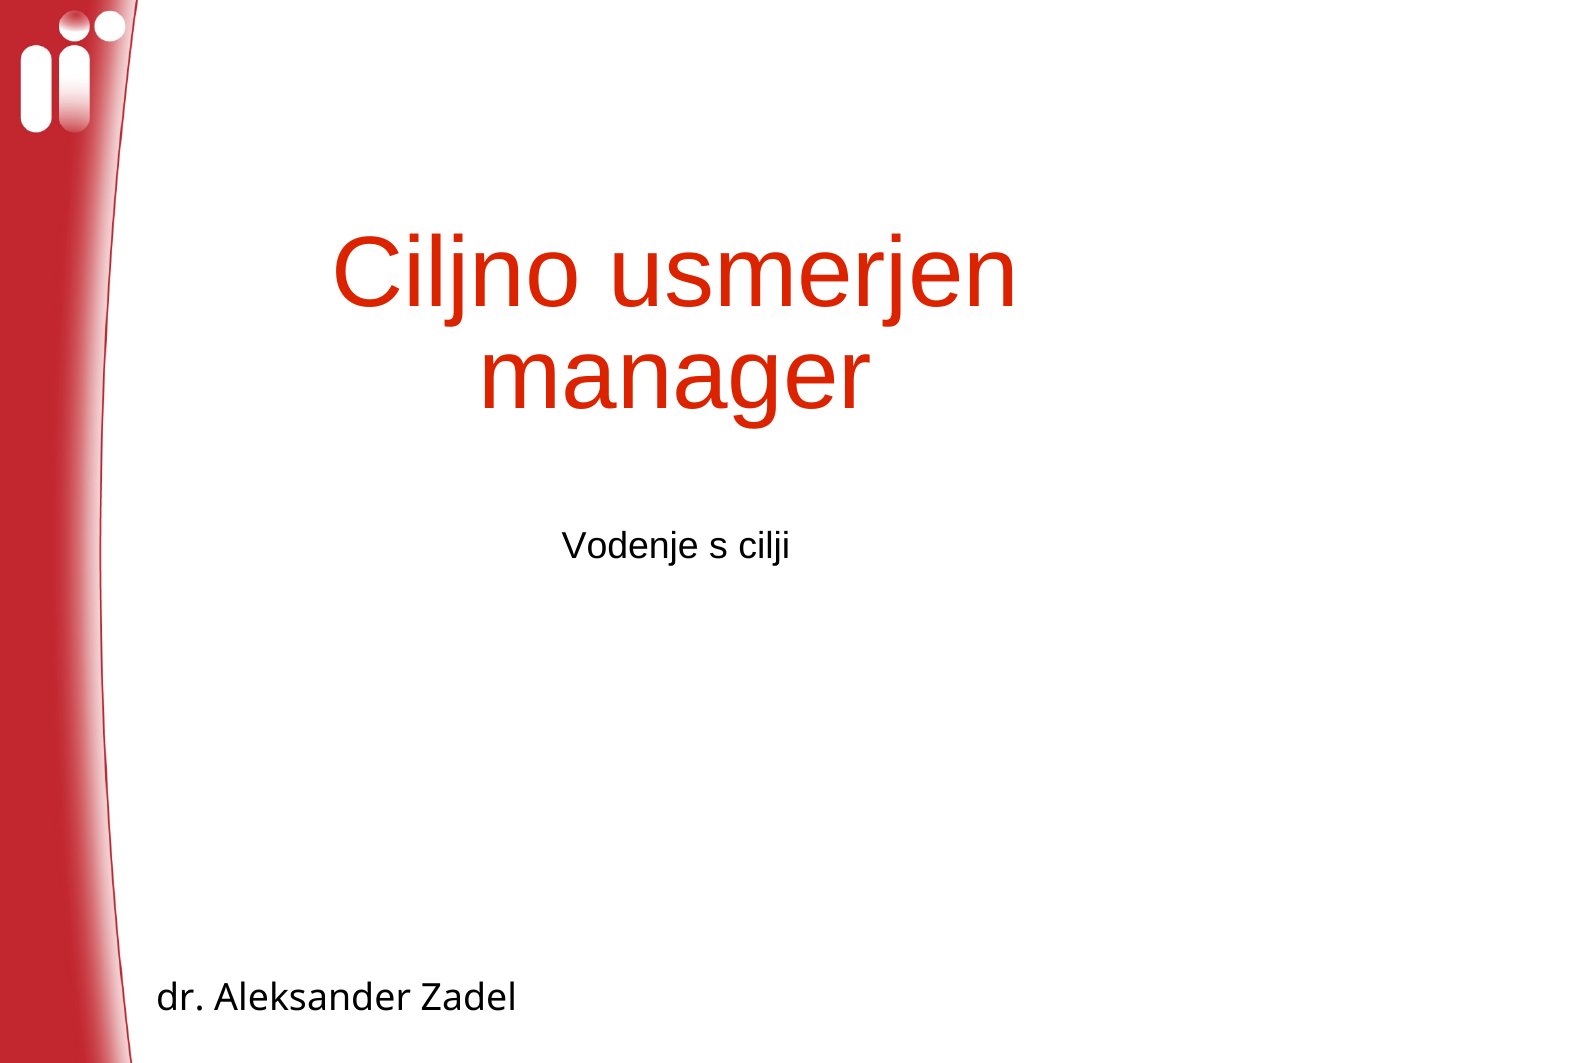

Ciljno usmerjen manager
Vodenje s cilji
dr. Aleksander Zadel